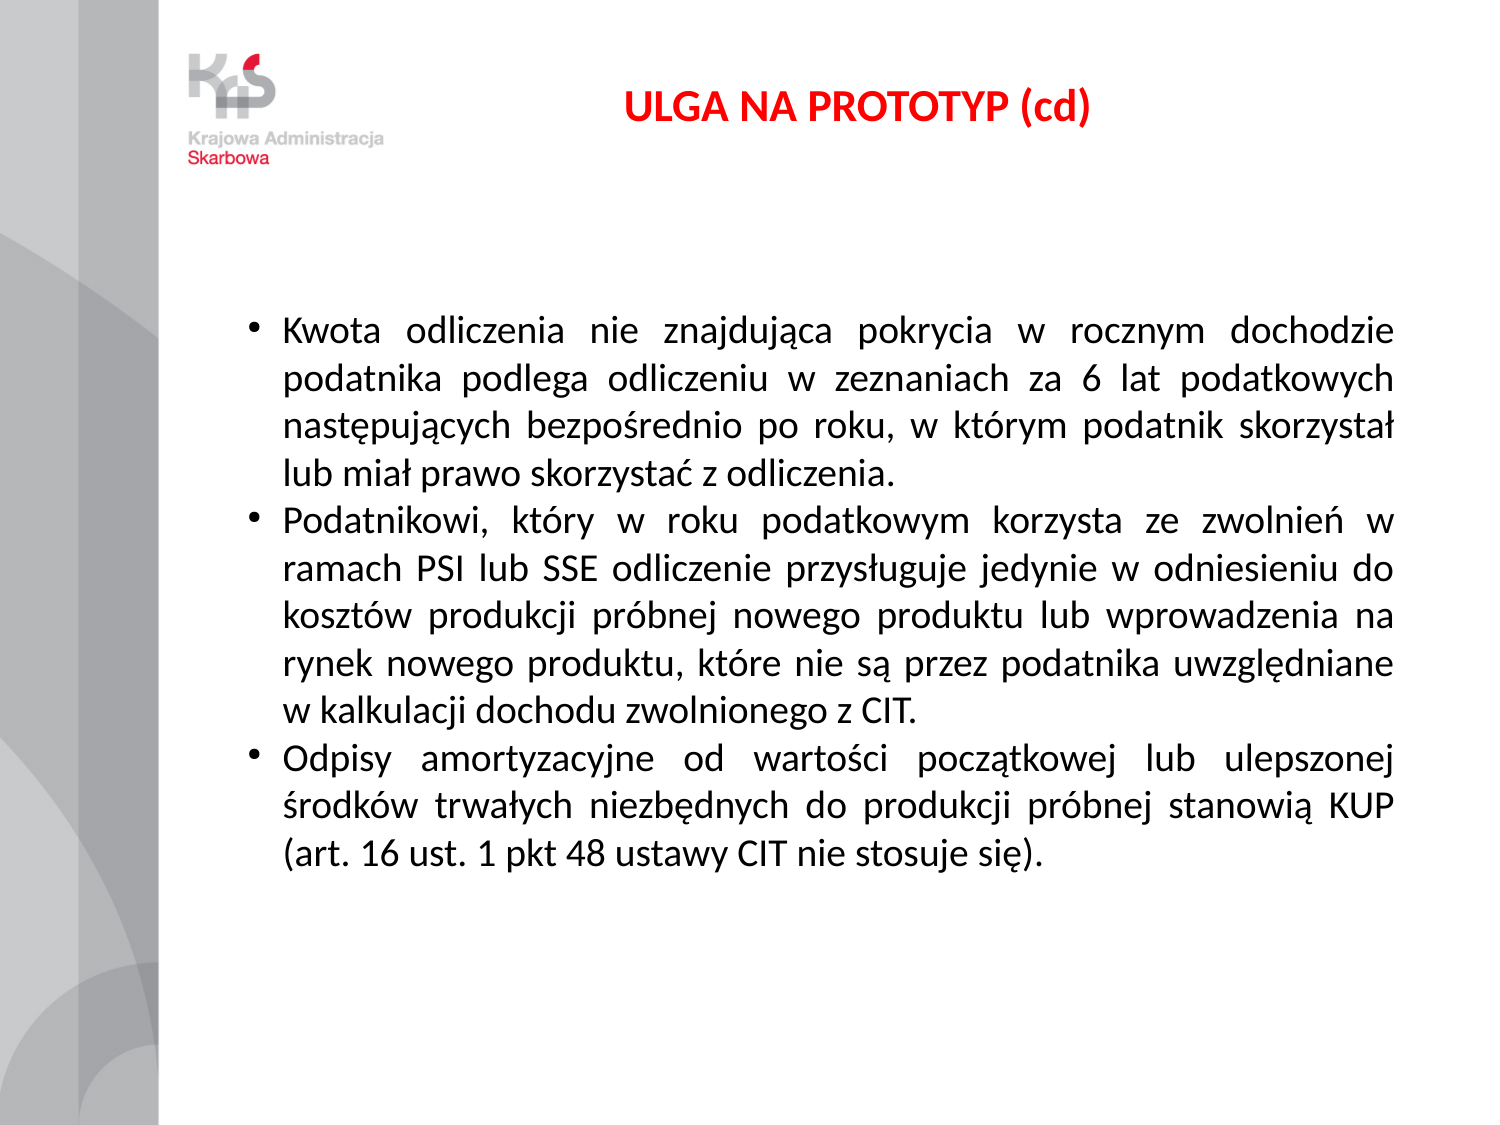

# ULGA NA PROTOTYP (cd)
Kwota odliczenia nie znajdująca pokrycia w rocznym dochodzie podatnika podlega odliczeniu w zeznaniach za 6 lat podatkowych następujących bezpośrednio po roku, w którym podatnik skorzystał lub miał prawo skorzystać z odliczenia.
Podatnikowi, który w roku podatkowym korzysta ze zwolnień w ramach PSI lub SSE odliczenie przysługuje jedynie w odniesieniu do kosztów produkcji próbnej nowego produktu lub wprowadzenia na rynek nowego produktu, które nie są przez podatnika uwzględniane w kalkulacji dochodu zwolnionego z CIT.
Odpisy amortyzacyjne od wartości początkowej lub ulepszonej środków trwałych niezbędnych do produkcji próbnej stanowią KUP (art. 16 ust. 1 pkt 48 ustawy CIT nie stosuje się).